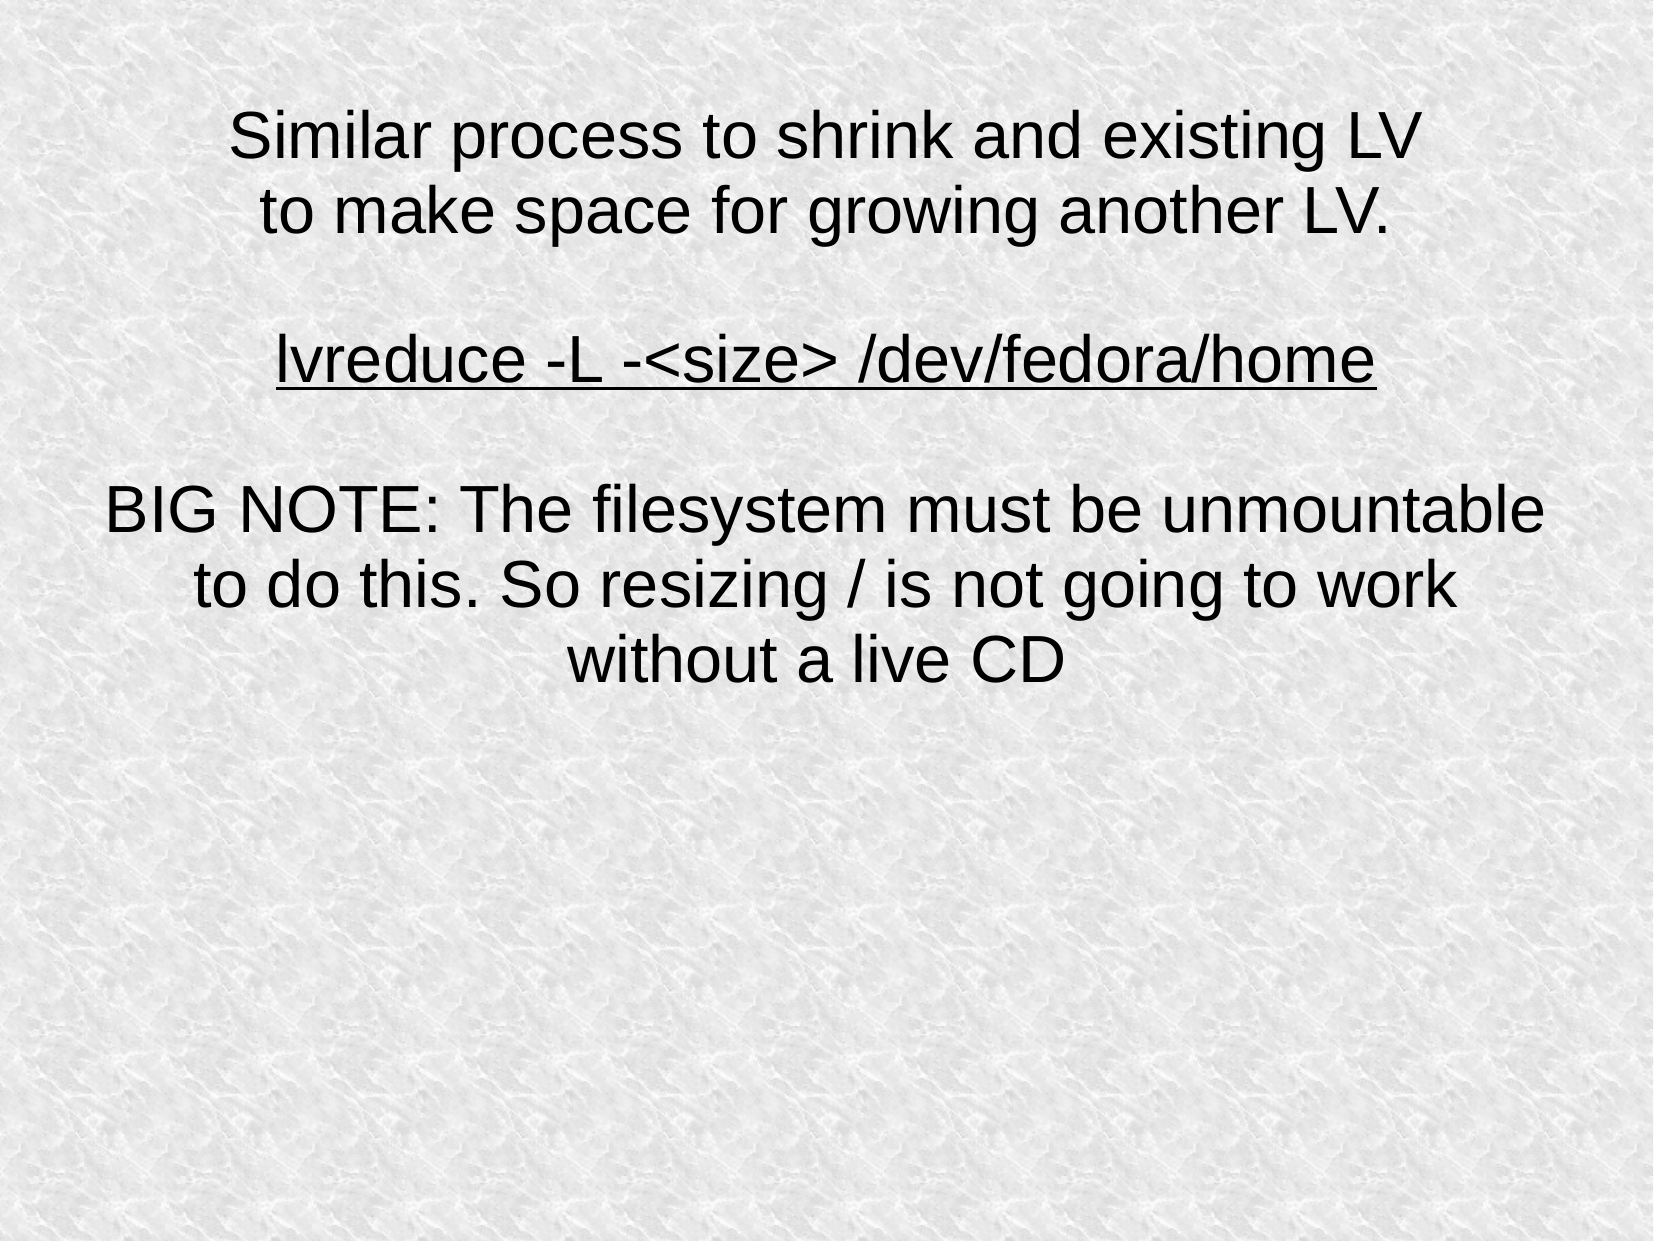

# Similar process to shrink and existing LV
to make space for growing another LV.
lvreduce -L -<size> /dev/fedora/home
BIG NOTE: The filesystem must be unmountable to do this. So resizing / is not going to work without a live CD